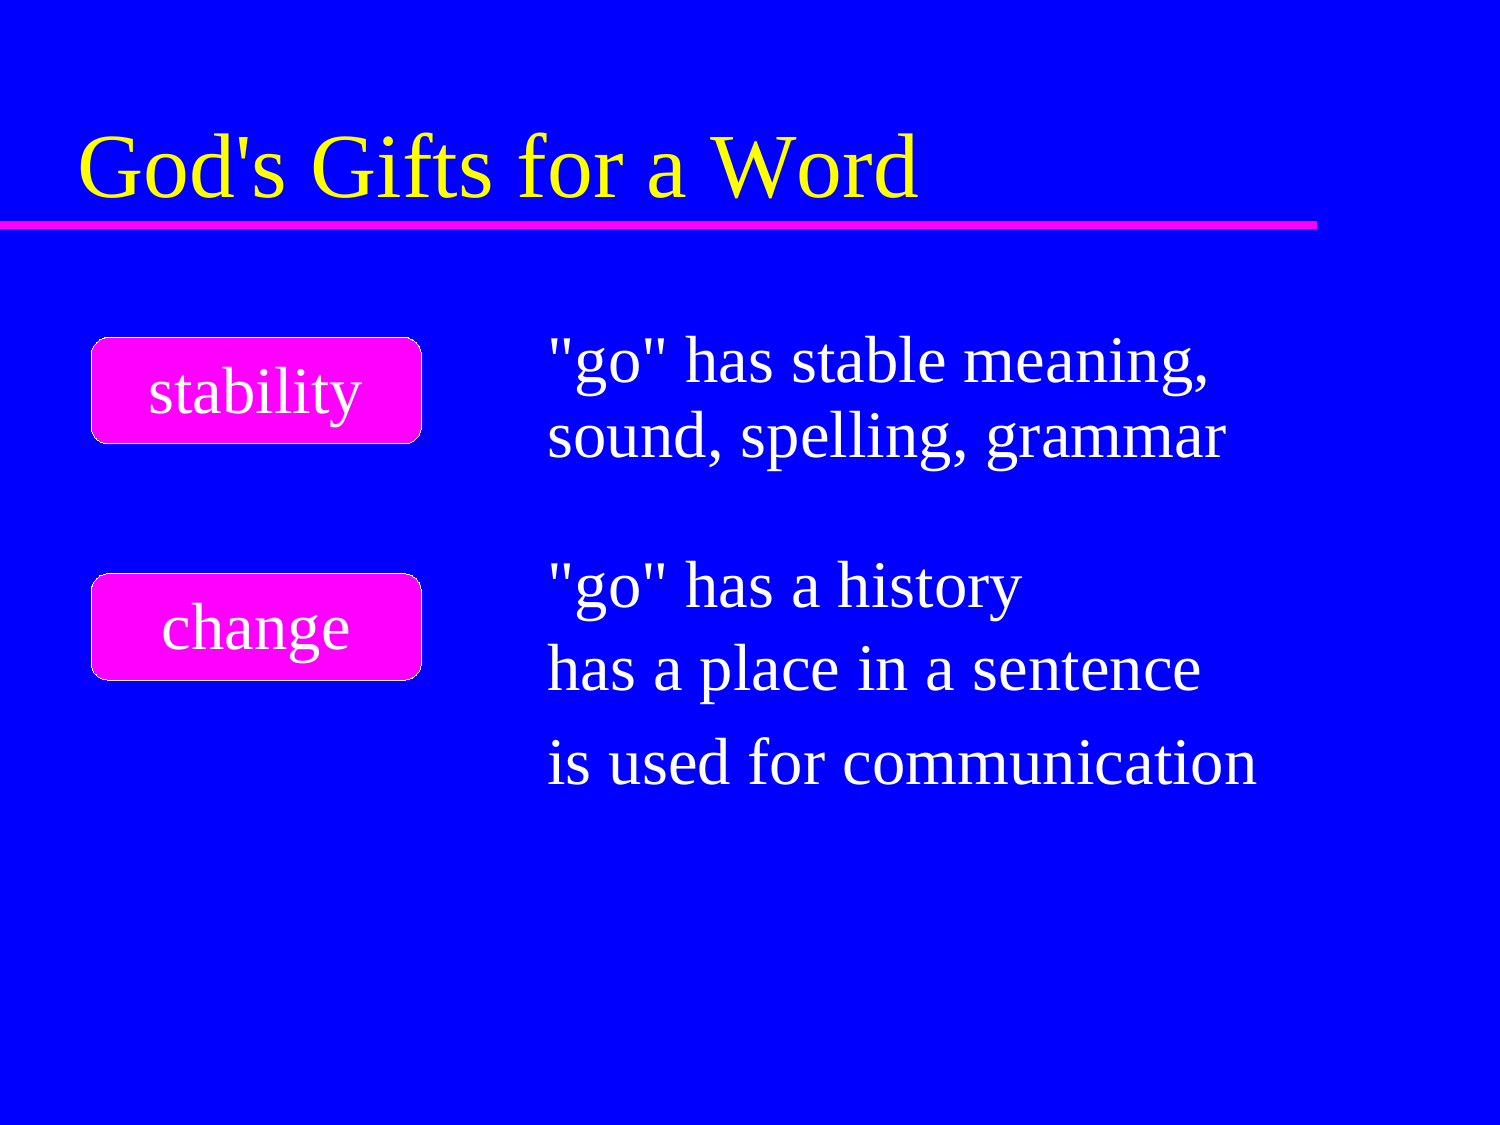

# God's Gifts for a Word
"go" has stable meaning, sound, spelling, grammar
stability
"go" has a history
change
has a place in a sentence
is used for communication